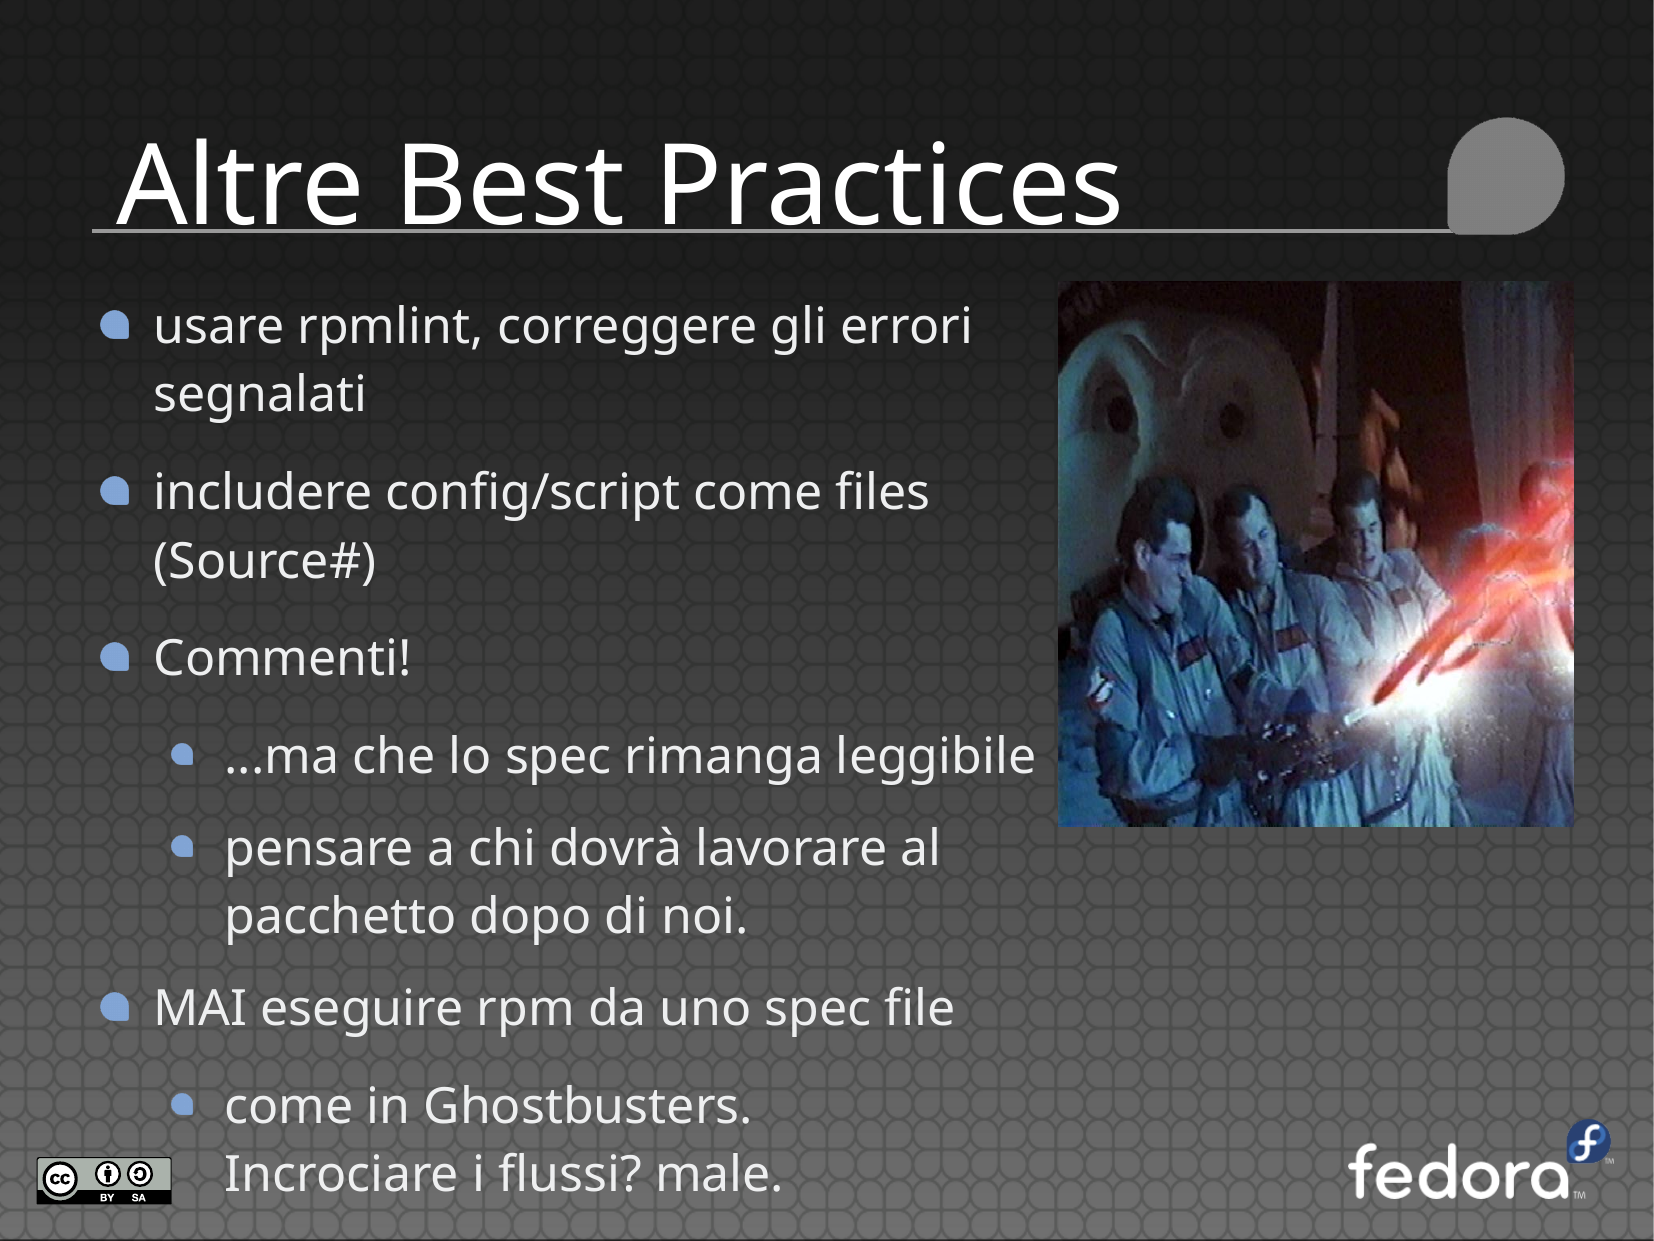

# Altre Best Practices
usare rpmlint, correggere gli errori segnalati
includere config/script come files (Source#)
Commenti!
...ma che lo spec rimanga leggibile
pensare a chi dovrà lavorare al pacchetto dopo di noi.
MAI eseguire rpm da uno spec file
come in Ghostbusters.
Incrociare i flussi? male.